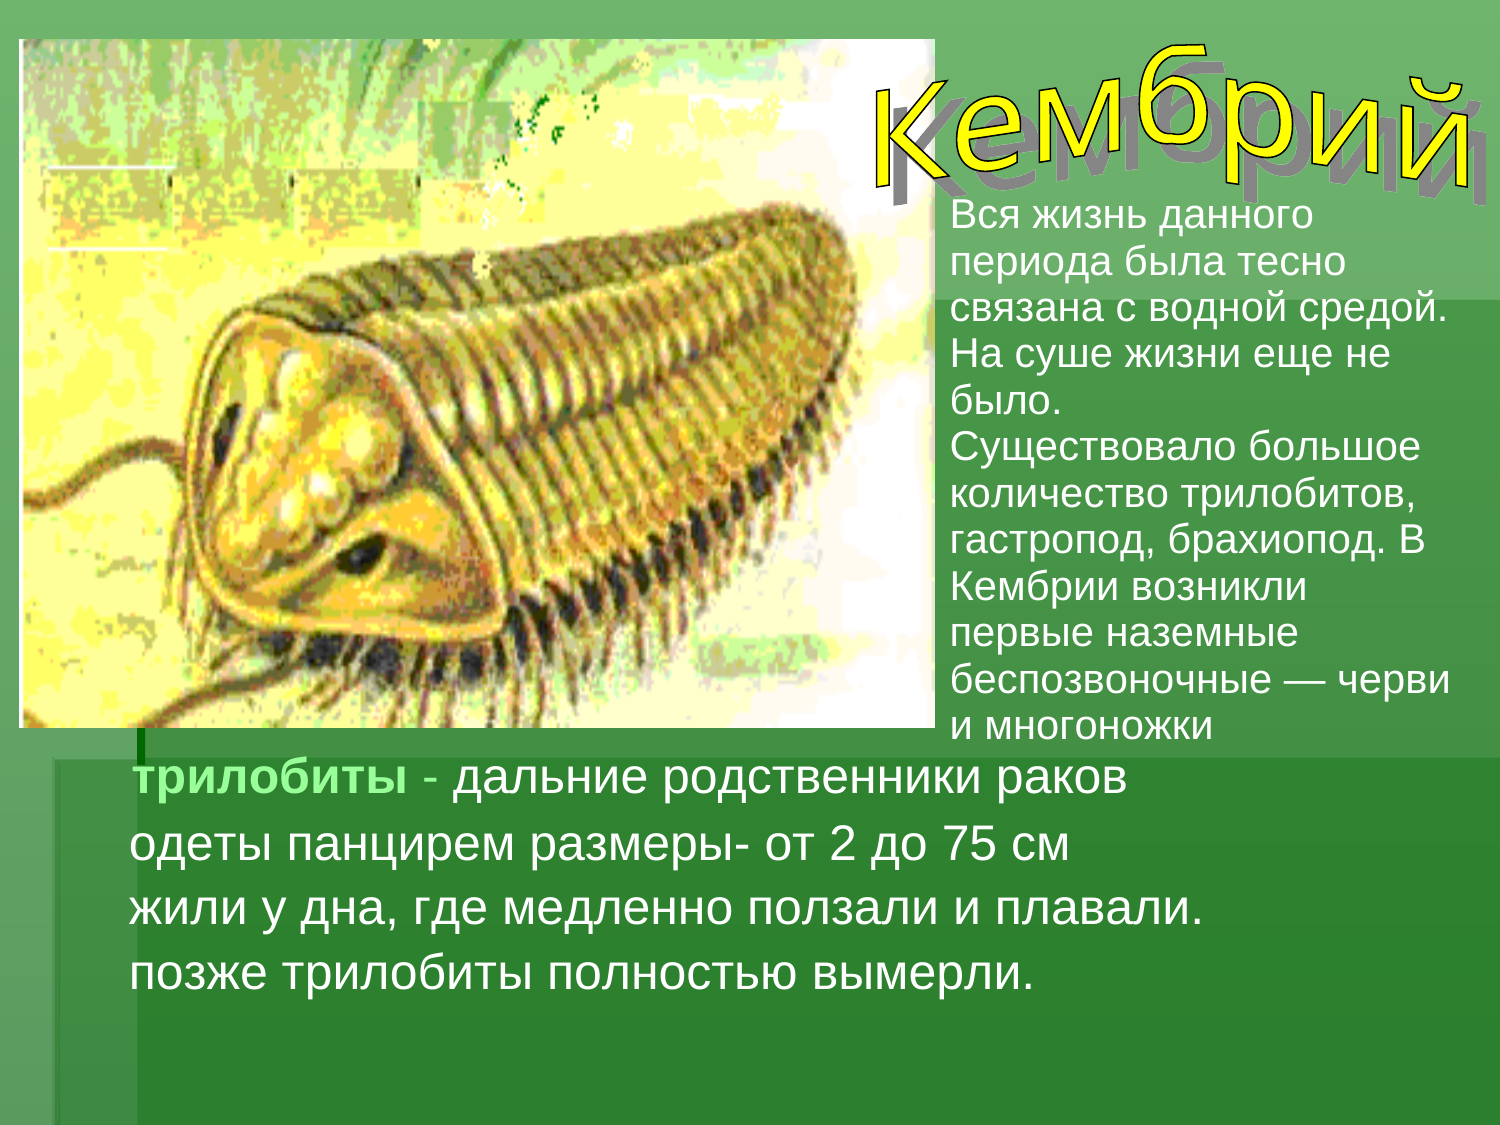

Кембрий
Вся жизнь данного периода была тесно связана с водной средой. На суше жизни еще не было.
Существовало большое количество трилобитов, гастропод, брахиопод. В Кембрии возникли первые наземные беспозвоночные — черви и многоножки
 трилобиты - дальние родственники раков
 одеты панцирем размеры- от 2 до 75 см
 жили у дна, где медленно ползали и плавали.
 позже трилобиты полностью вымерли.